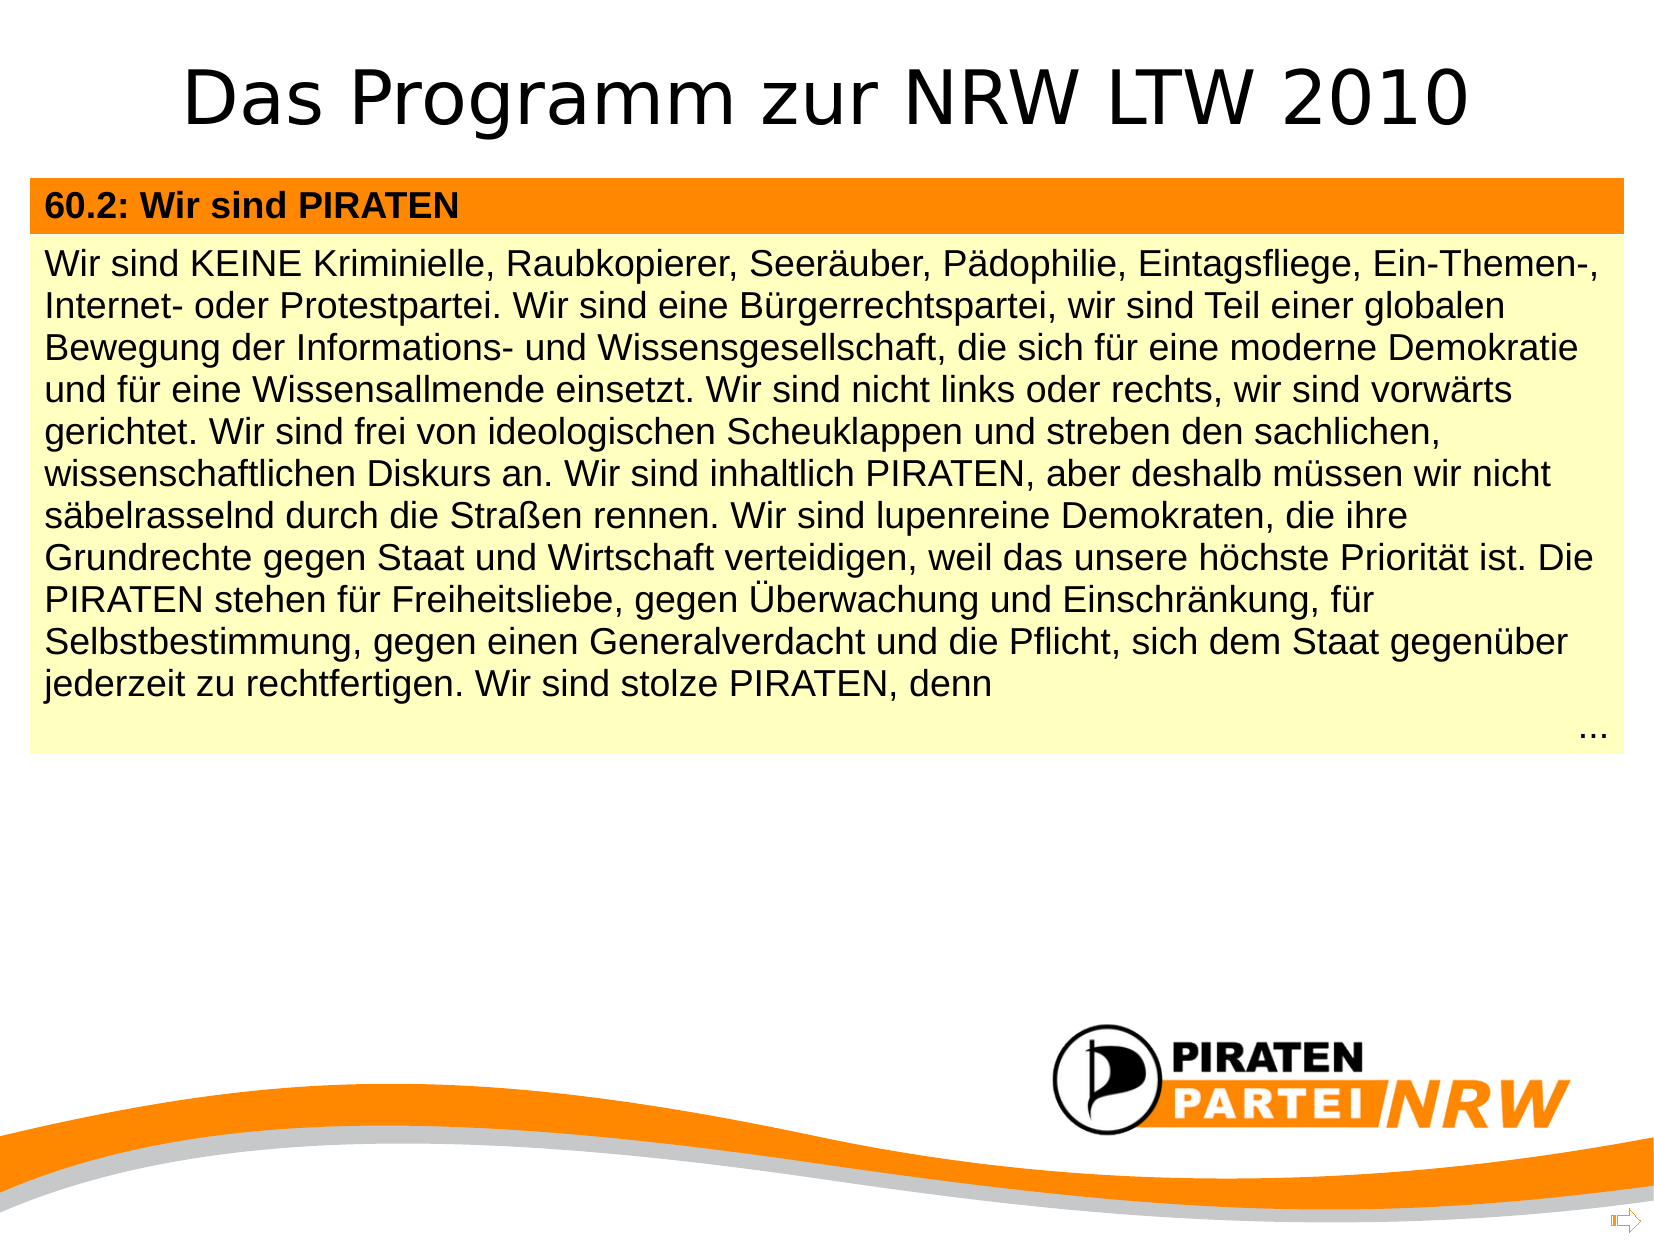

# Das Programm zur NRW LTW 2010
| 60.2: Wir sind PIRATEN |
| --- |
| Wir sind KEINE Kriminielle, Raubkopierer, Seeräuber, Pädophilie, Eintagsfliege, Ein-Themen-, Internet- oder Protestpartei. Wir sind eine Bürgerrechtspartei, wir sind Teil einer globalen Bewegung der Informations- und Wissensgesellschaft, die sich für eine moderne Demokratie und für eine Wissensallmende einsetzt. Wir sind nicht links oder rechts, wir sind vorwärts gerichtet. Wir sind frei von ideologischen Scheuklappen und streben den sachlichen, wissenschaftlichen Diskurs an. Wir sind inhaltlich PIRATEN, aber deshalb müssen wir nicht säbelrasselnd durch die Straßen rennen. Wir sind lupenreine Demokraten, die ihre Grundrechte gegen Staat und Wirtschaft verteidigen, weil das unsere höchste Priorität ist. Die PIRATEN stehen für Freiheitsliebe, gegen Überwachung und Einschränkung, für Selbstbestimmung, gegen einen Generalverdacht und die Pflicht, sich dem Staat gegenüber jederzeit zu rechtfertigen. Wir sind stolze PIRATEN, denn ... |